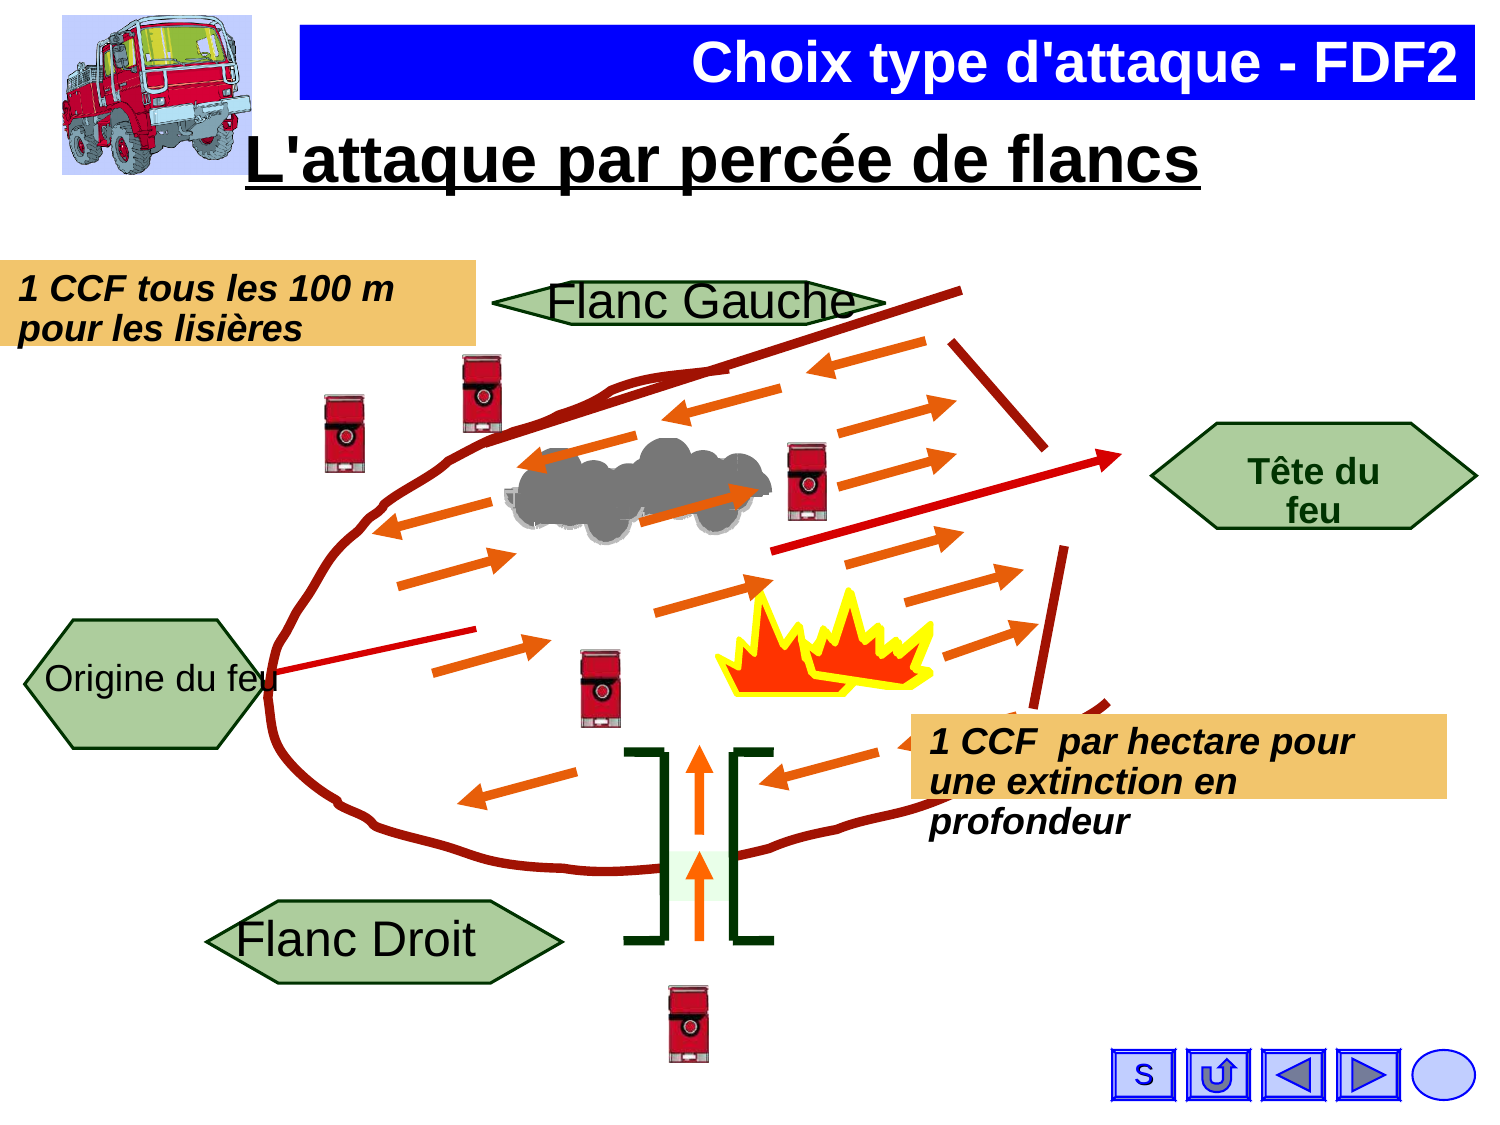

Choix type d'attaque - FDF2
L'attaque par percée de flancs
1 CCF tous les 100 m pour les lisières
Flanc Gauche
Tête du feu
Origine du feu
1 CCF par hectare pour une extinction en profondeur
Flanc Droit